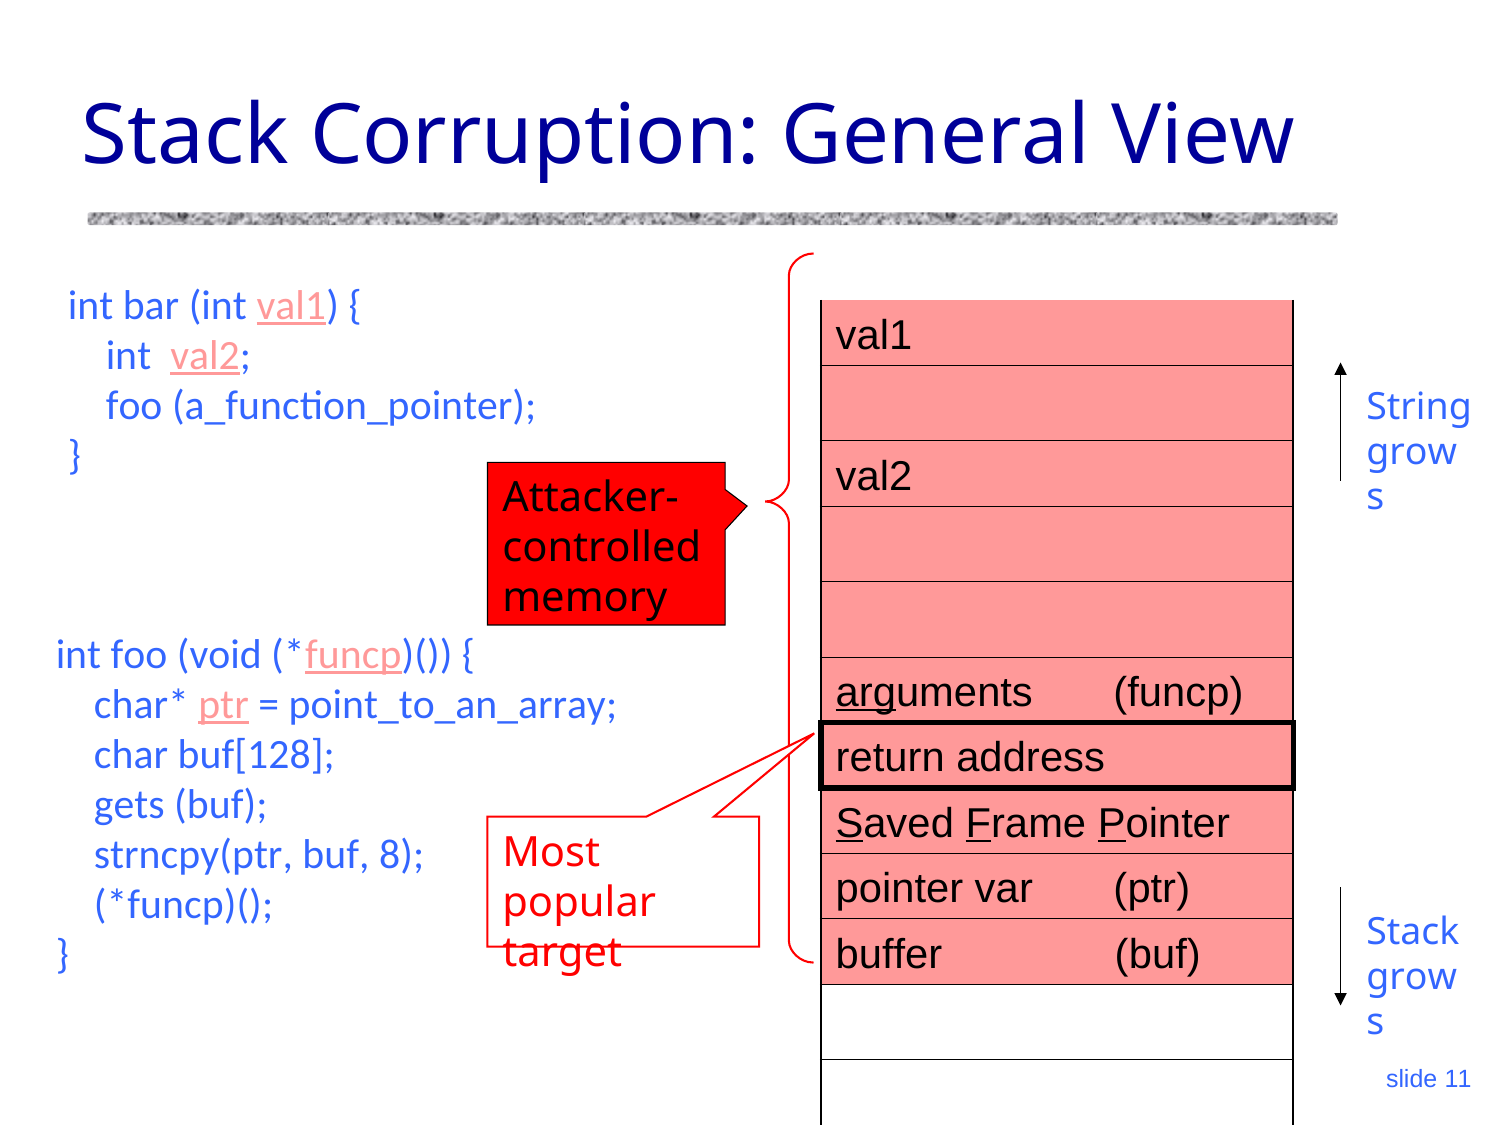

# Stack Corruption: General View
int bar (int val1) {
 int val2;
 foo (a_function_pointer);
}
| val1 |
| --- |
| |
| val2 |
| |
| |
| arguments (funcp) |
| return address |
| Saved Frame Pointer |
| pointer var (ptr) |
| buffer (buf) |
| |
| |
String grows
Attacker-controlled memory
int foo (void (*funcp)()) {
 char* ptr = point_to_an_array;
 char buf[128];
 gets (buf);
 strncpy(ptr, buf, 8);
 (*funcp)();
}
Most popular target
Stack grows
slide